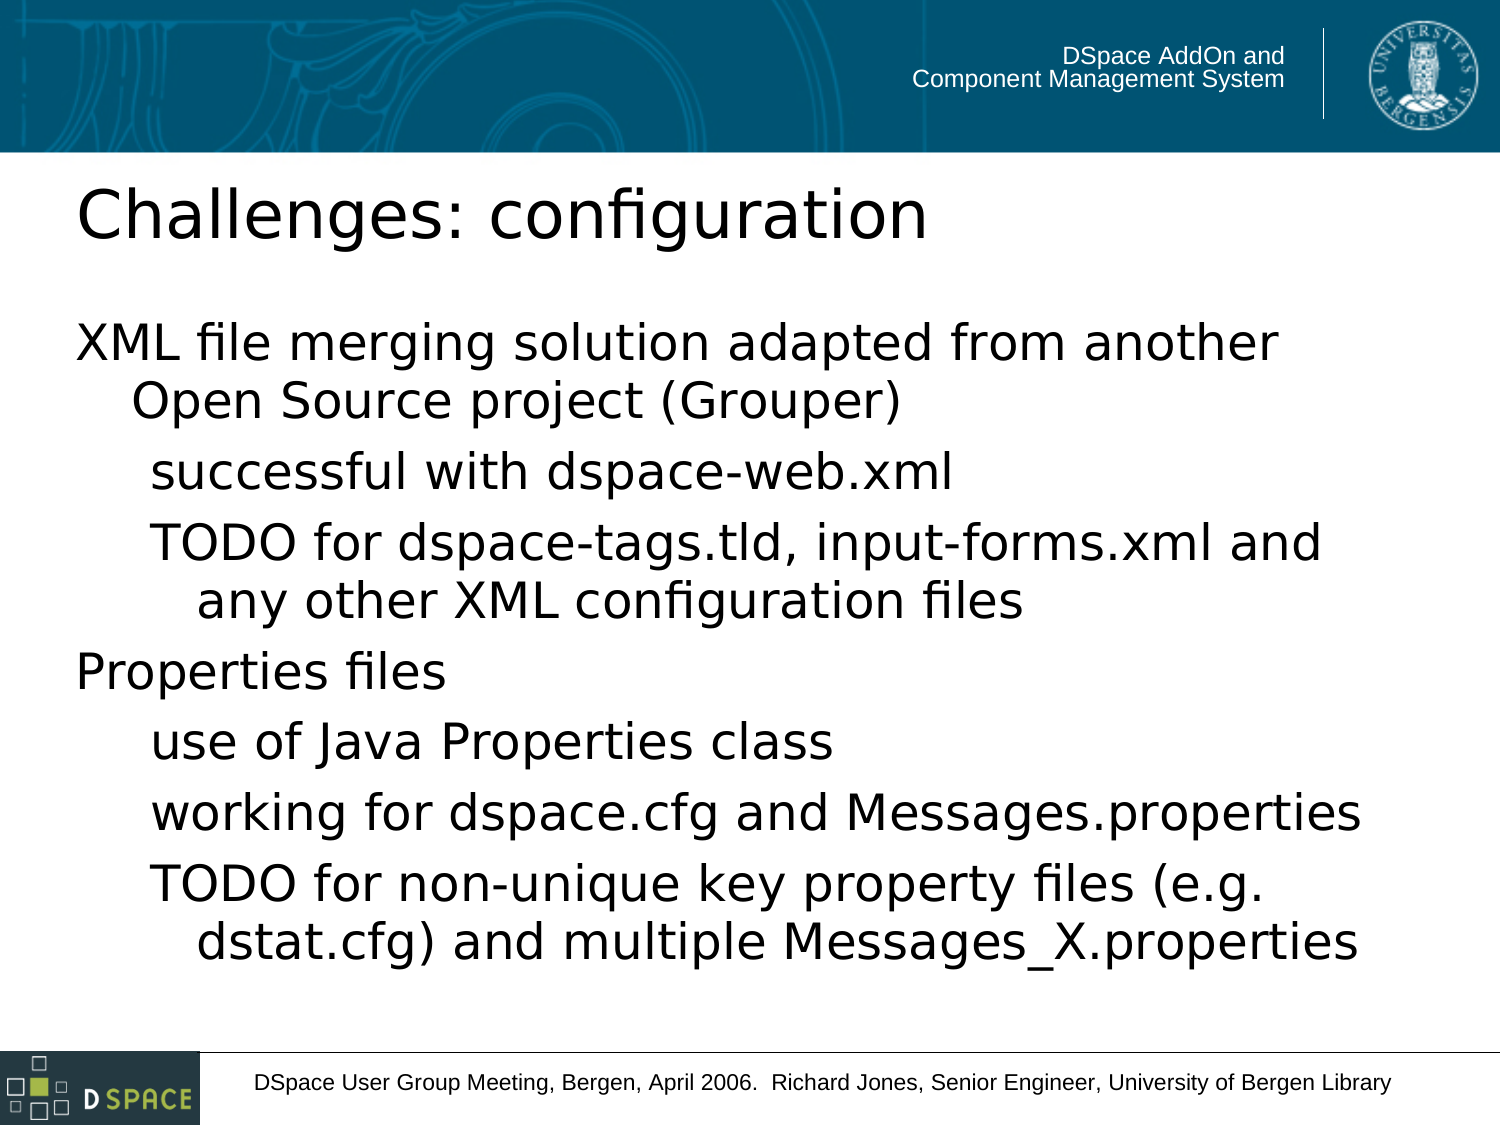

# Challenges: configuration
XML file merging solution adapted from another Open Source project (Grouper)
successful with dspace-web.xml
TODO for dspace-tags.tld, input-forms.xml and any other XML configuration files
Properties files
use of Java Properties class
working for dspace.cfg and Messages.properties
TODO for non-unique key property files (e.g. dstat.cfg) and multiple Messages_X.properties